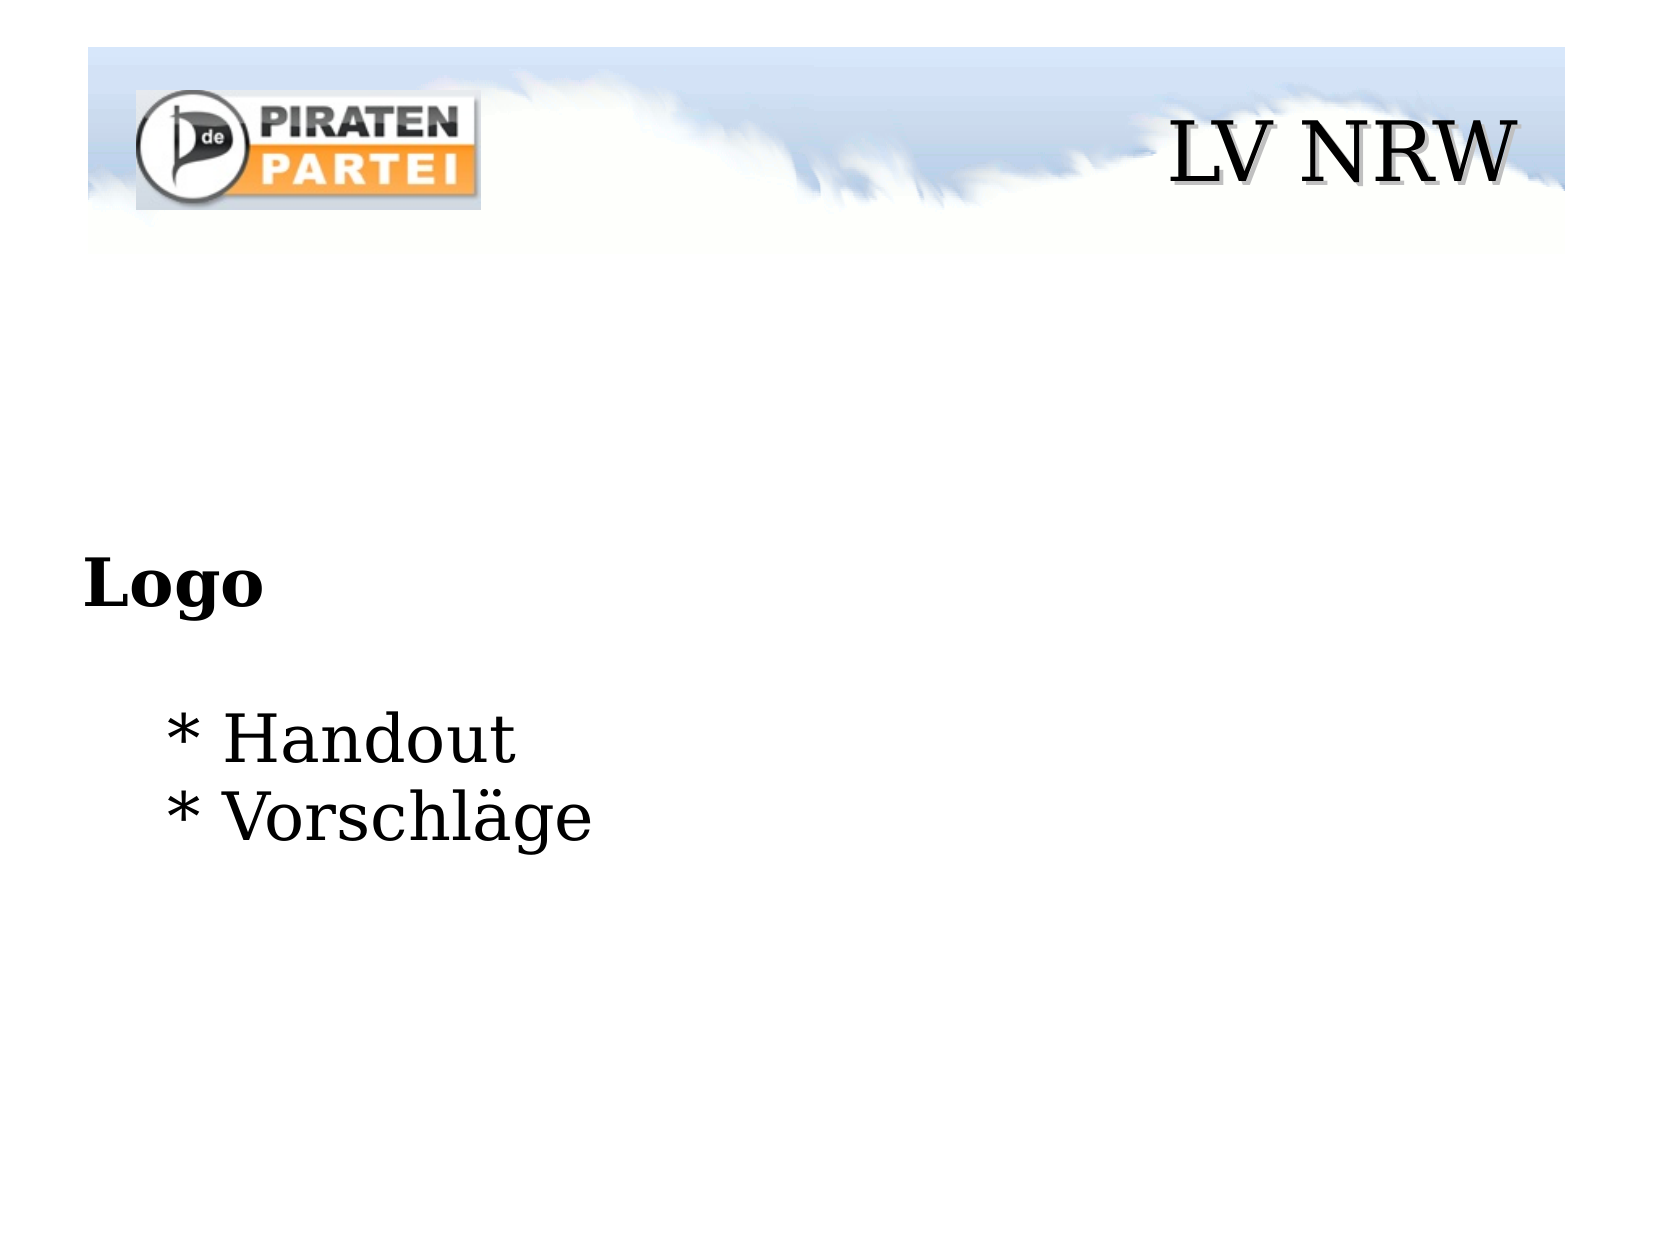

# LV NRW
Logo
 * Handout
 * Vorschläge